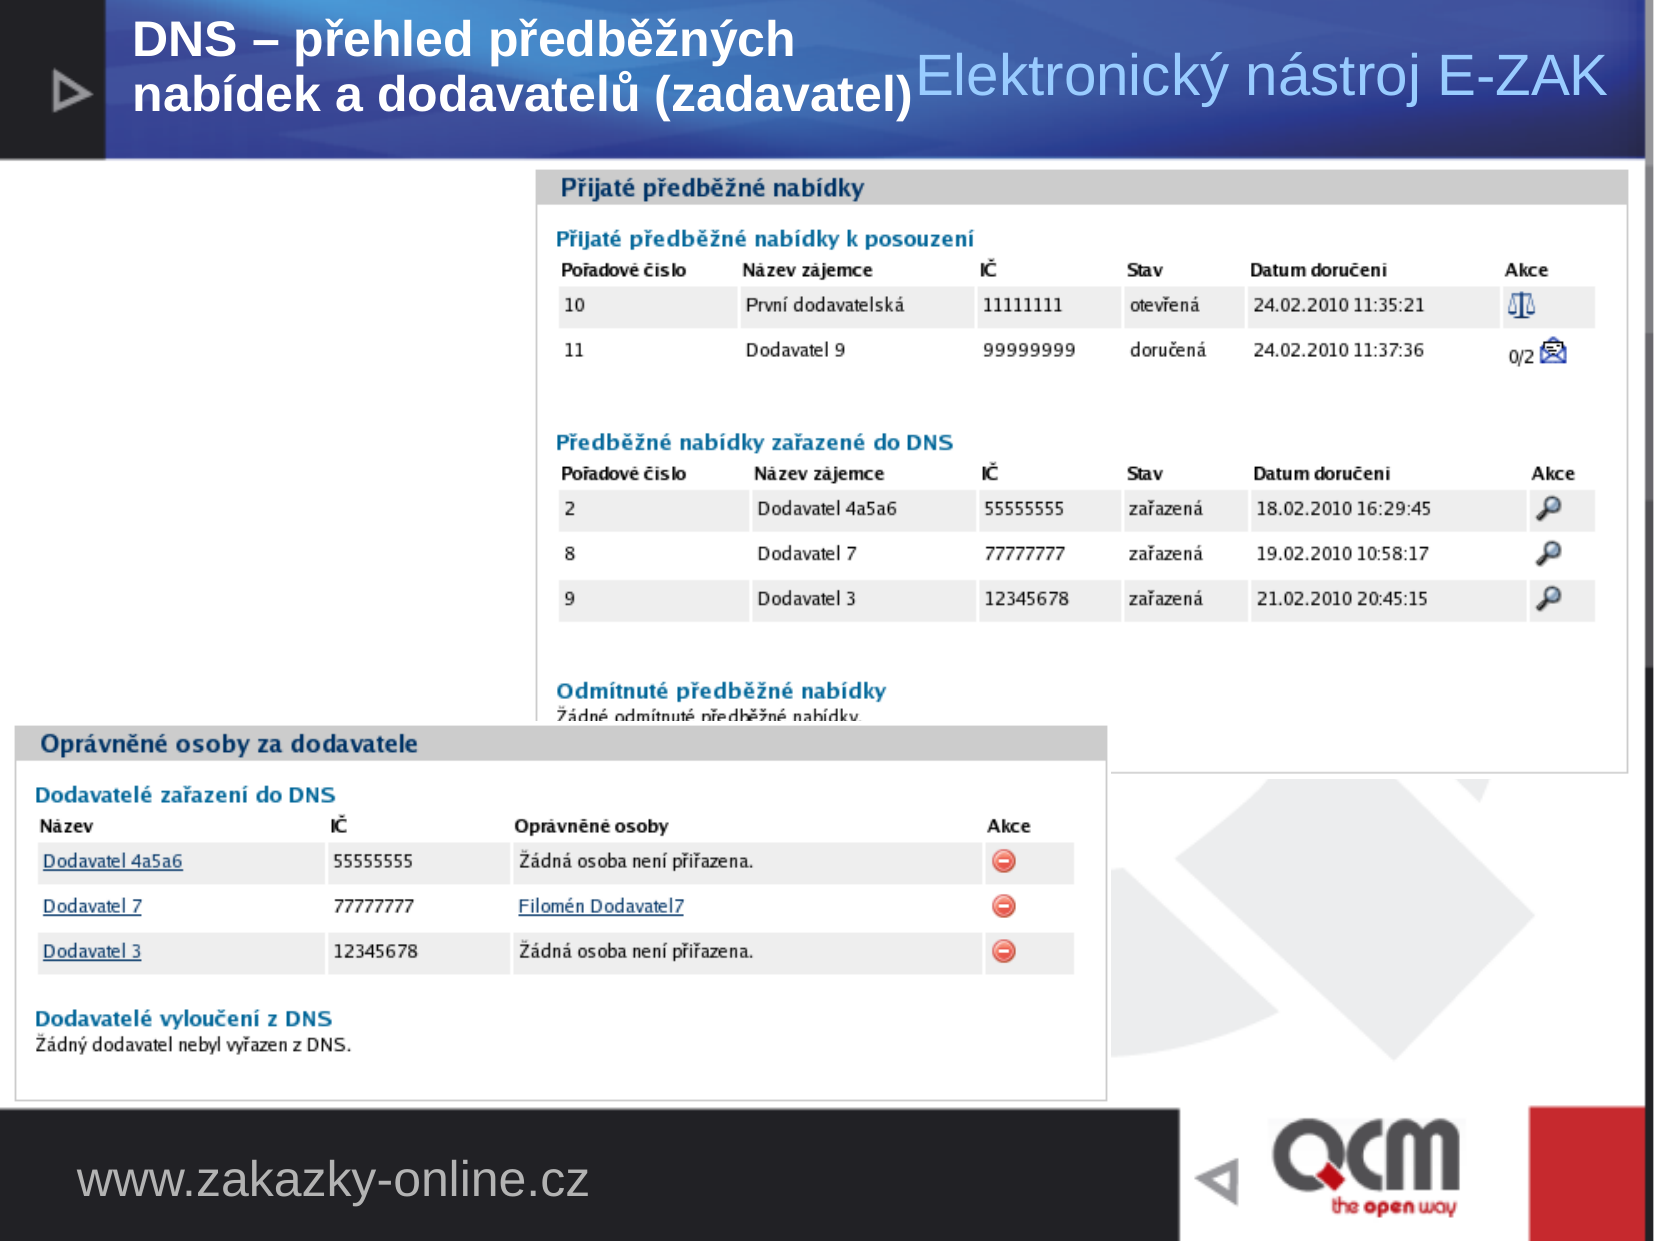

DNS – přehled předběžných nabídek a dodavatelů (zadavatel)